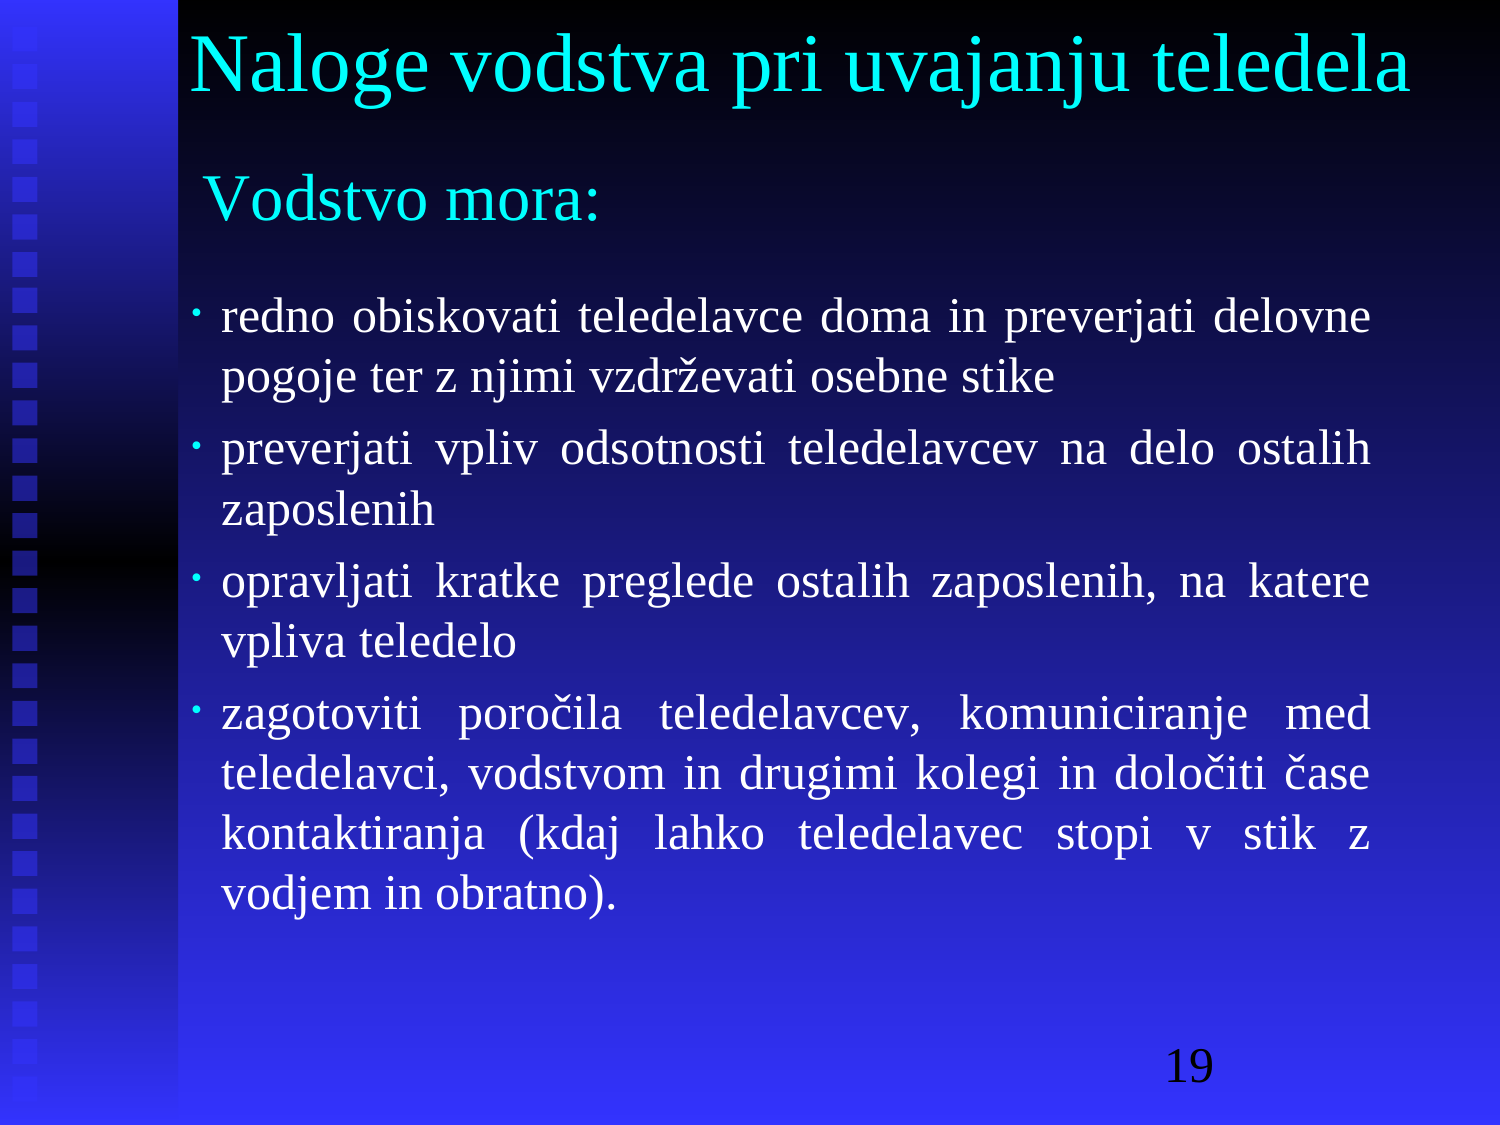

Naloge vodstva pri uvajanju teledela
# Vodstvo mora:
redno obiskovati teledelavce doma in preverjati delovne pogoje ter z njimi vzdrževati osebne stike
preverjati vpliv odsotnosti teledelavcev na delo ostalih zaposlenih
opravljati kratke preglede ostalih zaposlenih, na katere vpliva teledelo
zagotoviti poročila teledelavcev, komuniciranje med teledelavci, vodstvom in drugimi kolegi in določiti čase kontaktiranja (kdaj lahko teledelavec stopi v stik z vodjem in obratno).
19